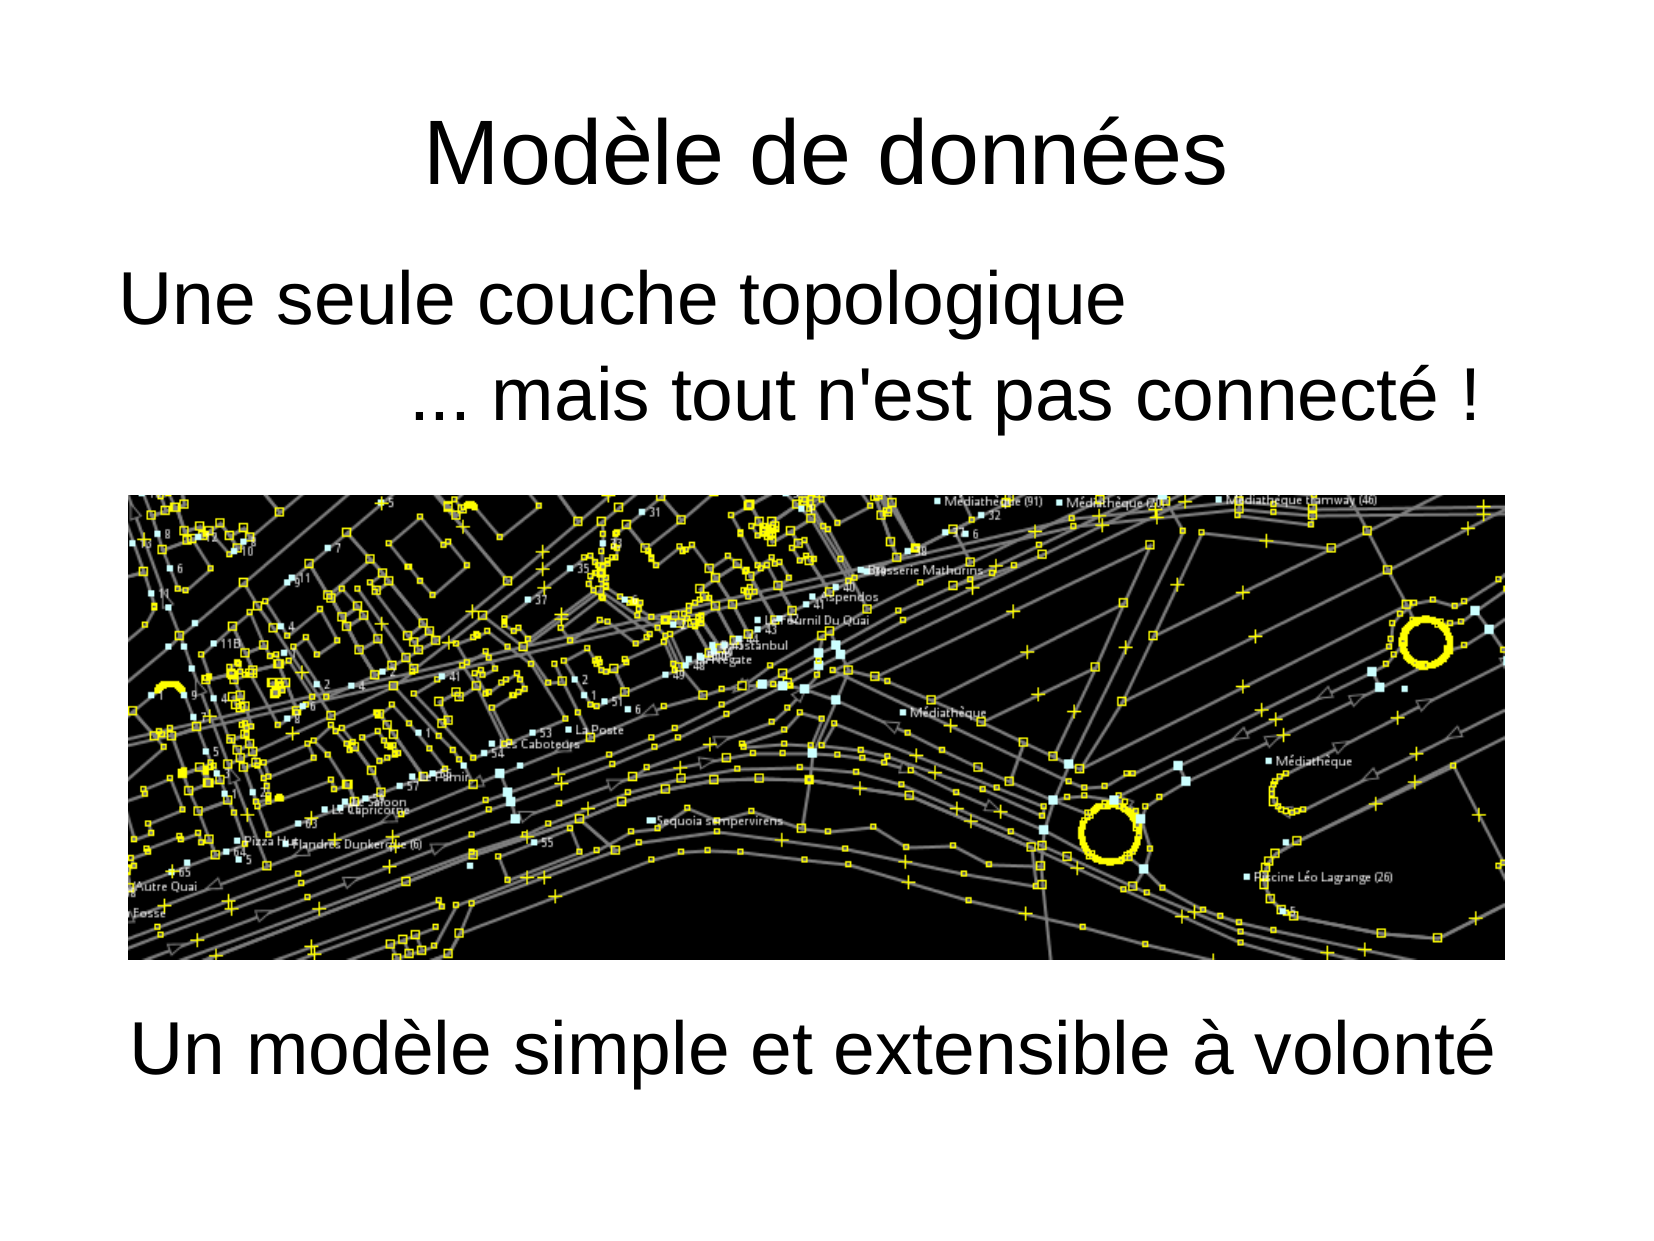

# Modèle de données
Une seule couche topologique
 ... mais tout n'est pas connecté !
Un modèle simple et extensible à volonté